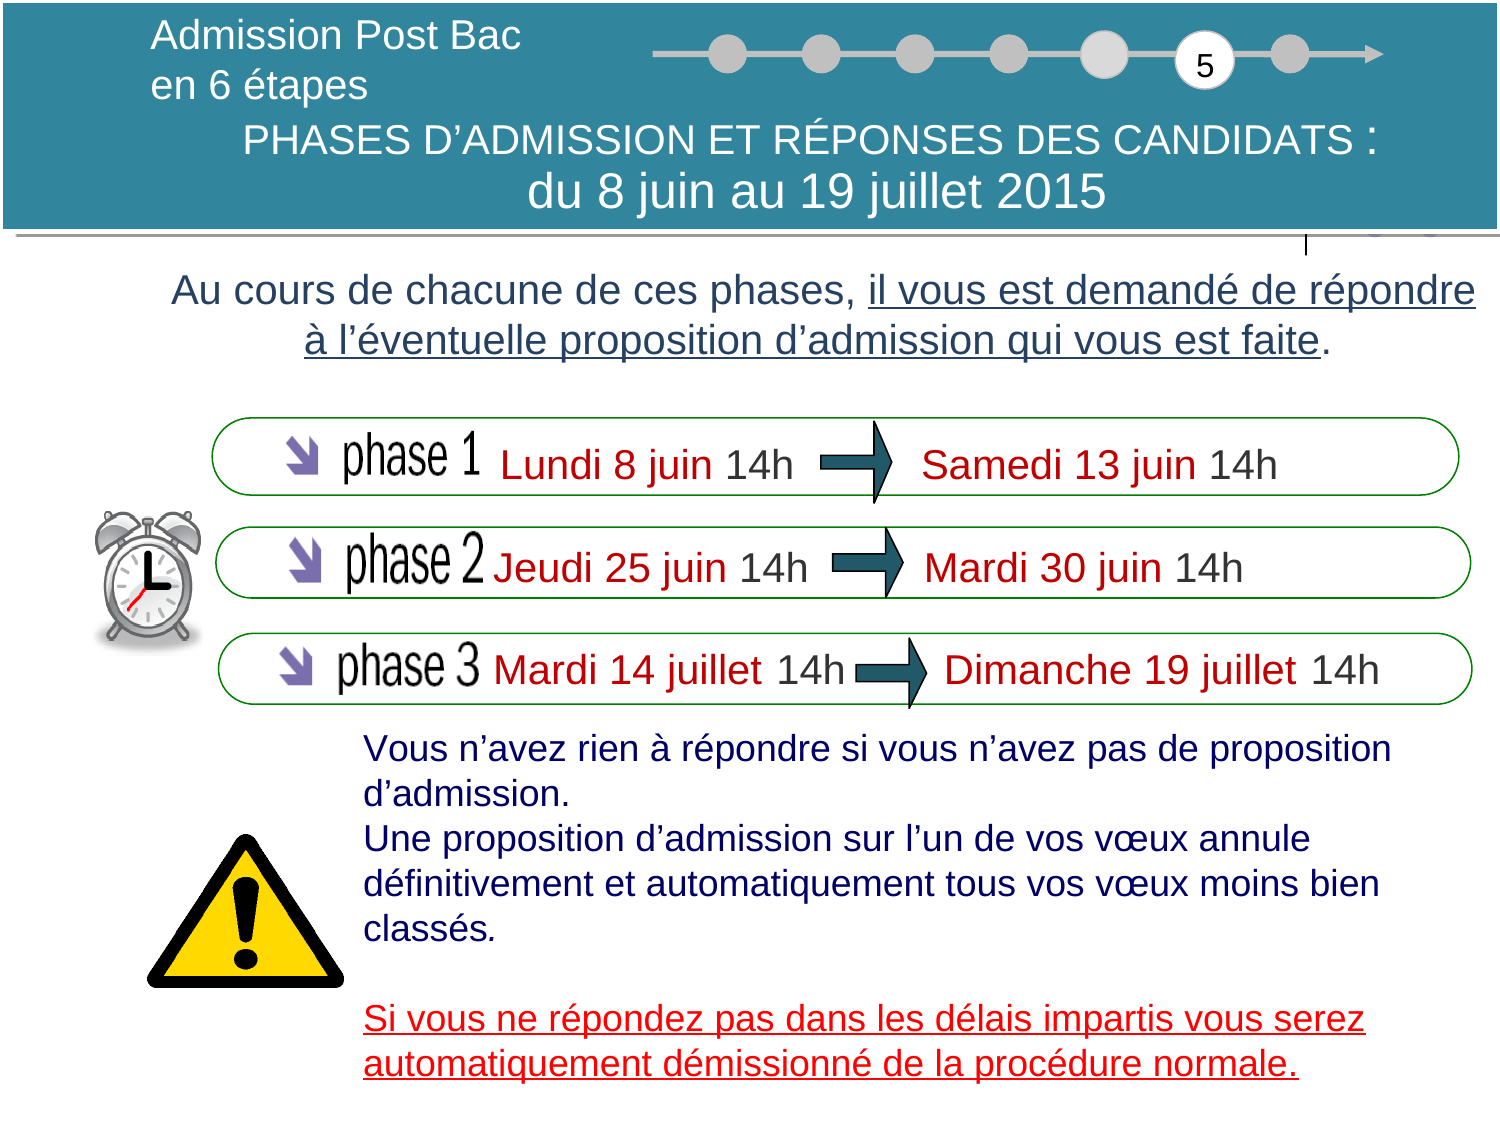

Admission Post Bac
en 6 étapes
5
5 phases d’admission
PHASES D’ADMISSION ET RÉPONSES DES CANDIDATS :
du 8 juin au 19 juillet 2015
Au cours de chacune de ces phases, il vous est demandé de répondre à l’éventuelle proposition d’admission qui vous est faite.
Lundi 8 juin 14h Samedi 13 juin 14h
Jeudi 25 juin 14h Mardi 30 juin 14h
Mardi 14 juillet 14h Dimanche 19 juillet 14h
Vous n’avez rien à répondre si vous n’avez pas de proposition d’admission.
Une proposition d’admission sur l’un de vos vœux annule définitivement et automatiquement tous vos vœux moins bien classés.
Si vous ne répondez pas dans les délais impartis vous serez automatiquement démissionné de la procédure normale.